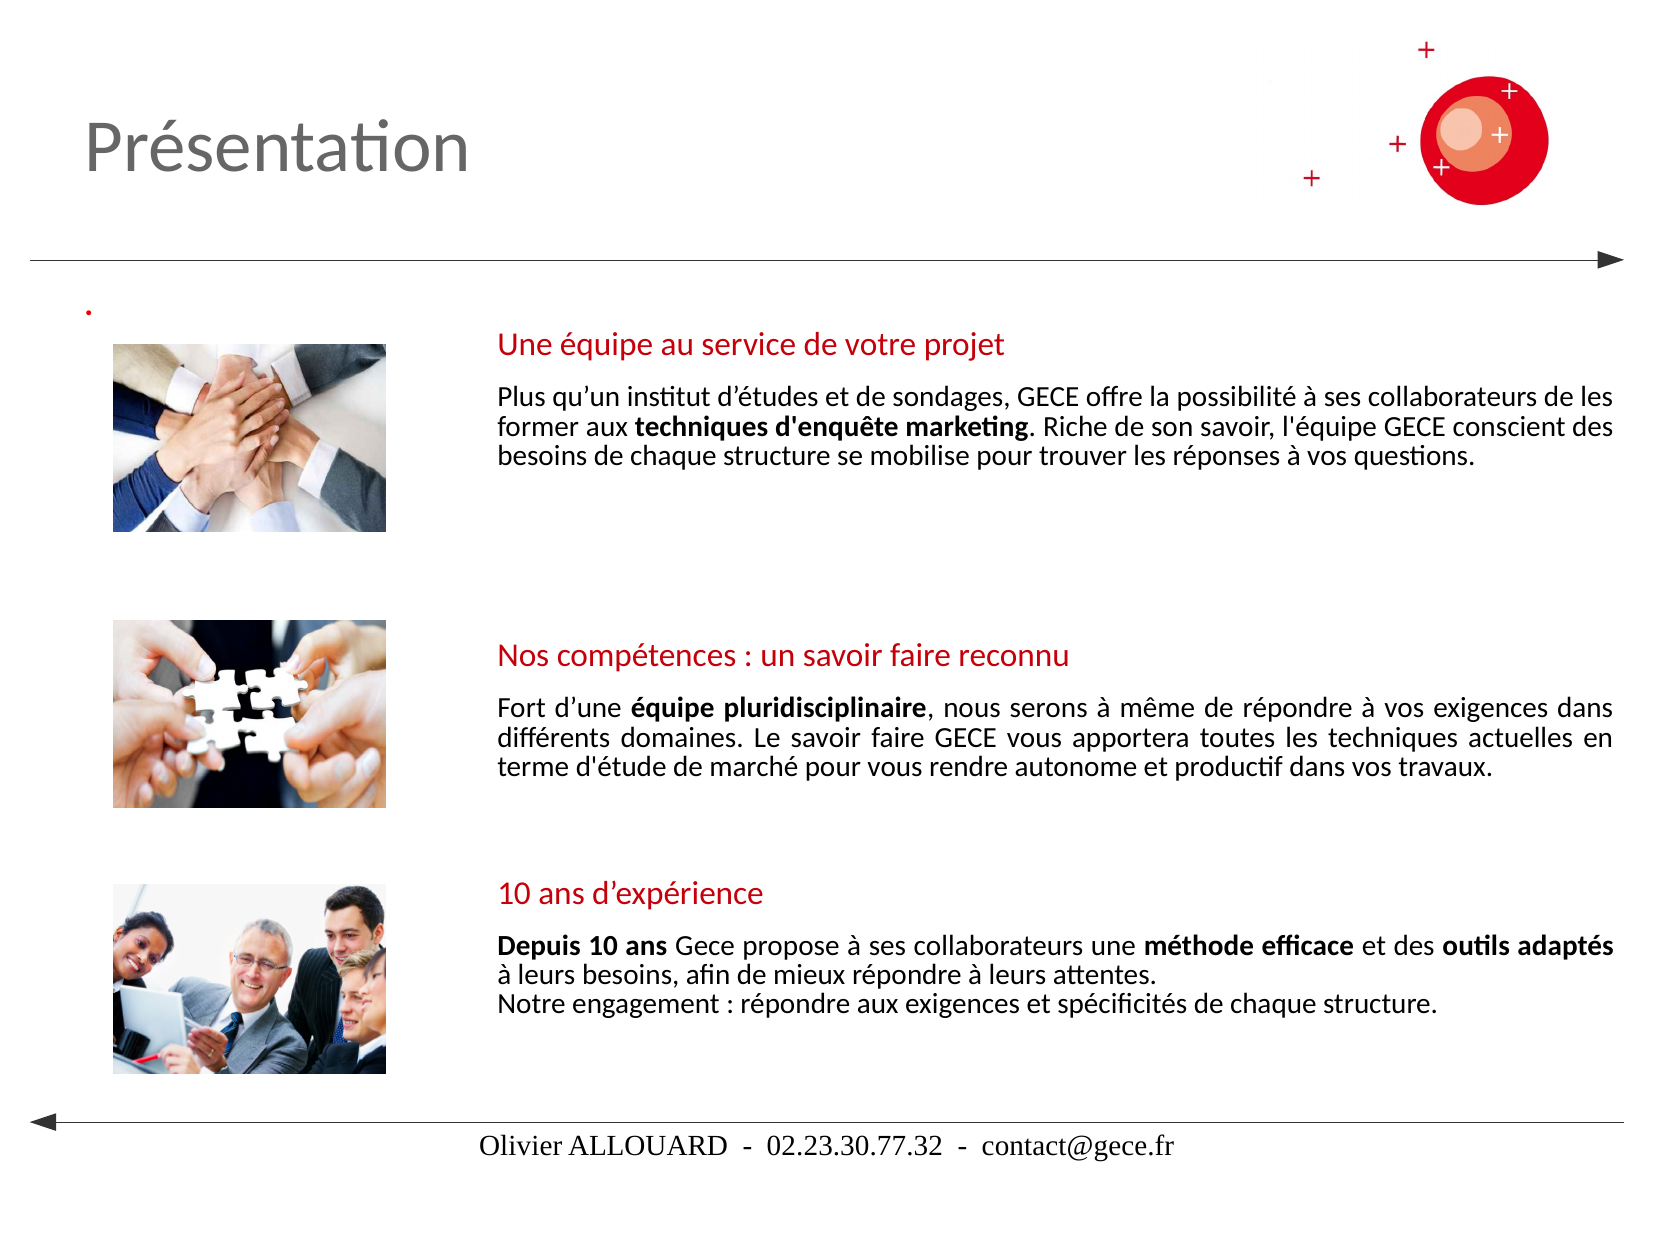

# Présentation
.
| | Une équipe au service de votre projet Plus qu’un institut d’études et de sondages, GECE offre la possibilité à ses collaborateurs de les former aux techniques d'enquête marketing. Riche de son savoir, l'équipe GECE conscient des besoins de chaque structure se mobilise pour trouver les réponses à vos questions. |
| --- | --- |
| | Nos compétences : un savoir faire reconnu Fort d’une équipe pluridisciplinaire, nous serons à même de répondre à vos exigences dans différents domaines. Le savoir faire GECE vous apportera toutes les techniques actuelles en terme d'étude de marché pour vous rendre autonome et productif dans vos travaux. 10 ans d’expérience Depuis 10 ans Gece propose à ses collaborateurs une méthode efficace et des outils adaptés à leurs besoins, afin de mieux répondre à leurs attentes. Notre engagement : répondre aux exigences et spécificités de chaque structure. |
| | |
Olivier ALLOUARD - 02.23.30.77.32 - contact@gece.fr